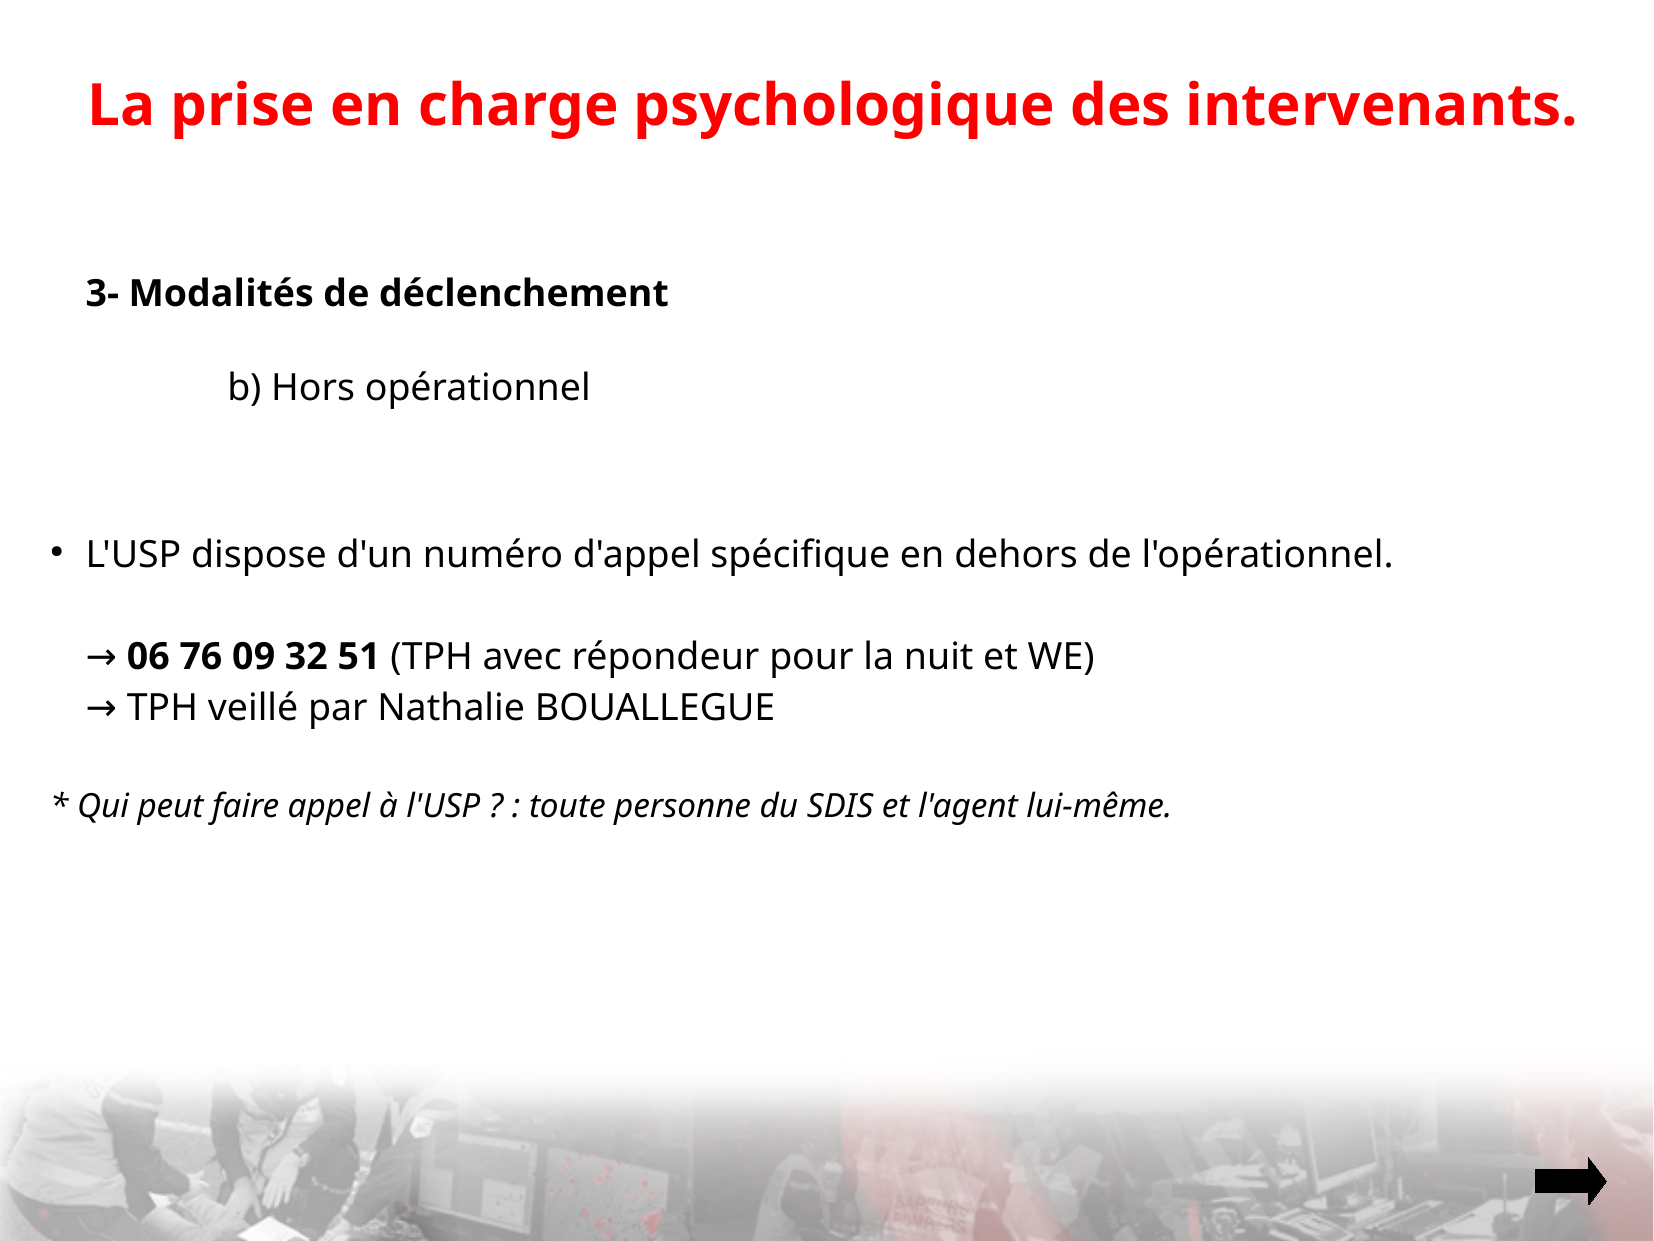

# La prise en charge psychologique des intervenants.
3- Modalités de déclenchement
b) Hors opérationnel
L'USP dispose d'un numéro d'appel spécifique en dehors de l'opérationnel.
→ 06 76 09 32 51 (TPH avec répondeur pour la nuit et WE)
→ TPH veillé par Nathalie BOUALLEGUE
* Qui peut faire appel à l'USP ? : toute personne du SDIS et l'agent lui-même.